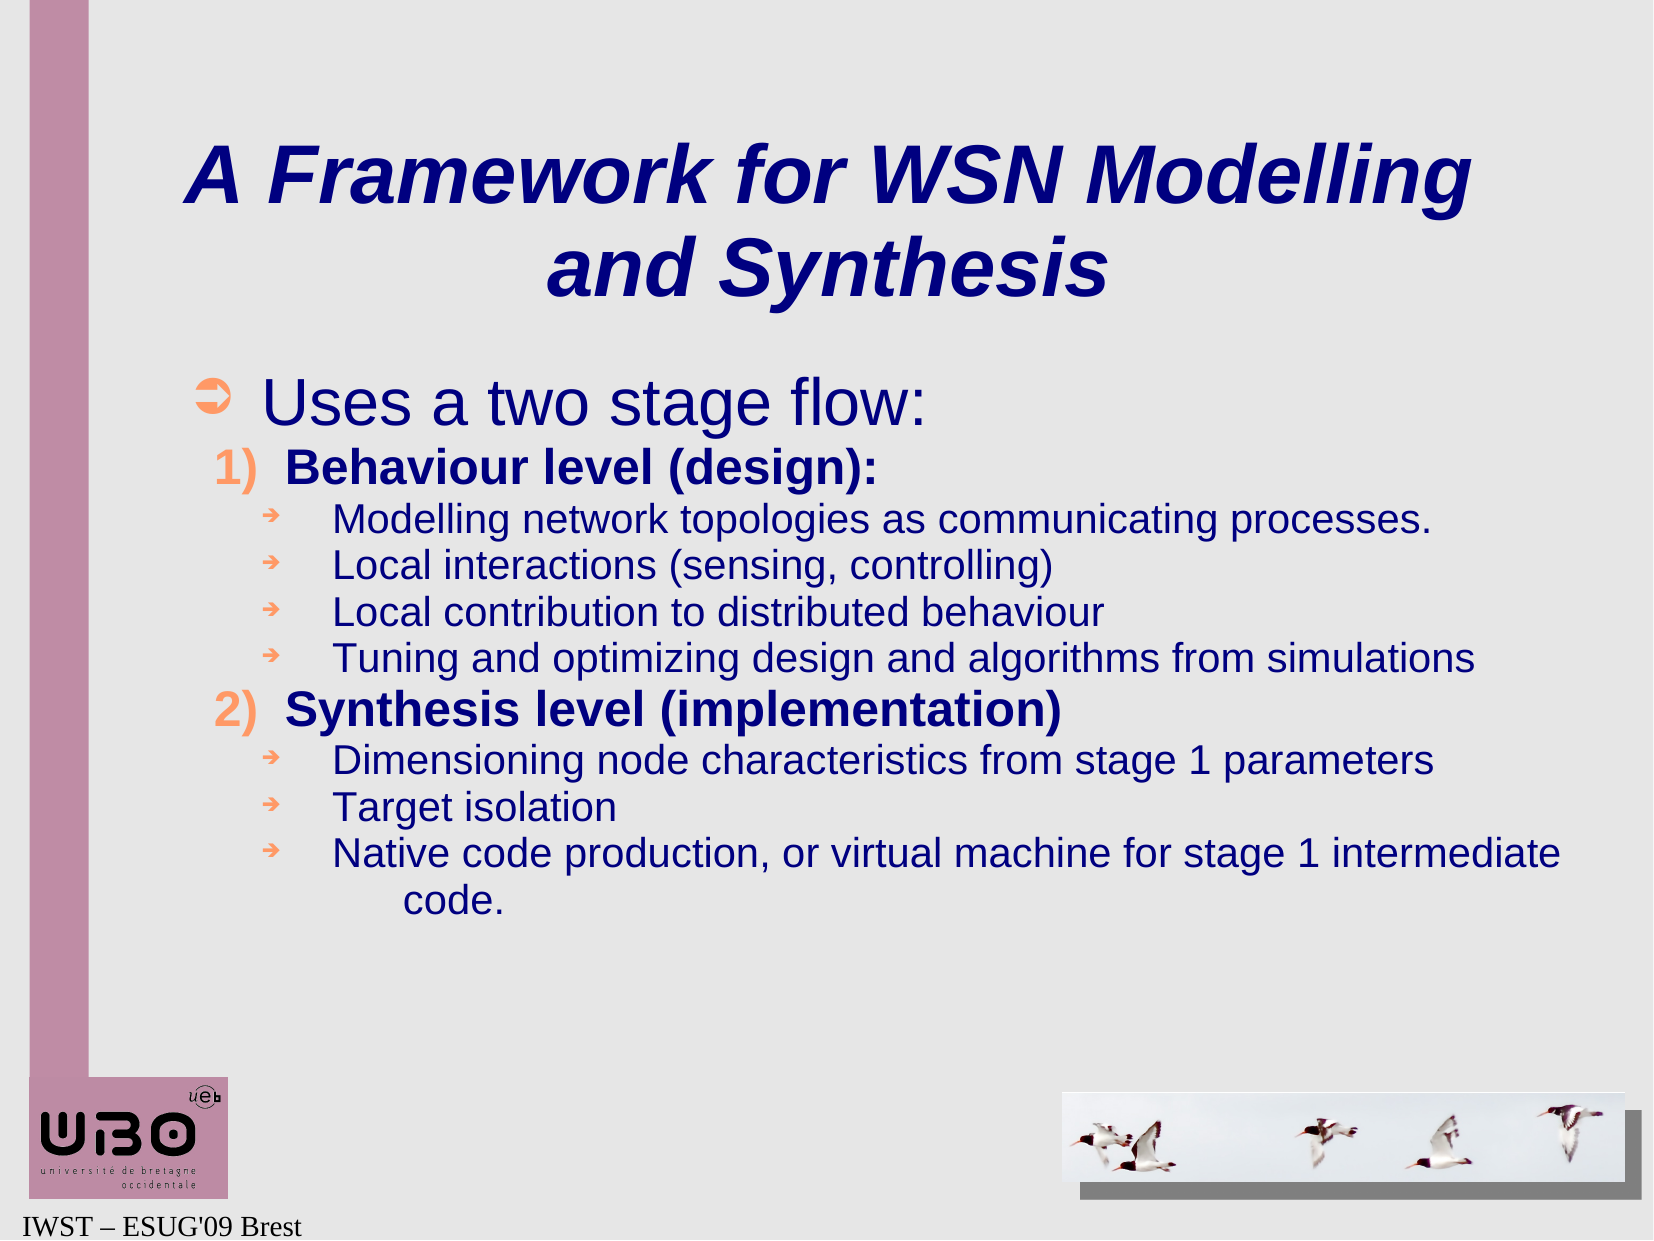

# A Framework for WSN Modelling and Synthesis
Uses a two stage flow:
Behaviour level (design):
Modelling network topologies as communicating processes.
Local interactions (sensing, controlling)
Local contribution to distributed behaviour
Tuning and optimizing design and algorithms from simulations
Synthesis level (implementation)
Dimensioning node characteristics from stage 1 parameters
Target isolation
Native code production, or virtual machine for stage 1 intermediate code.